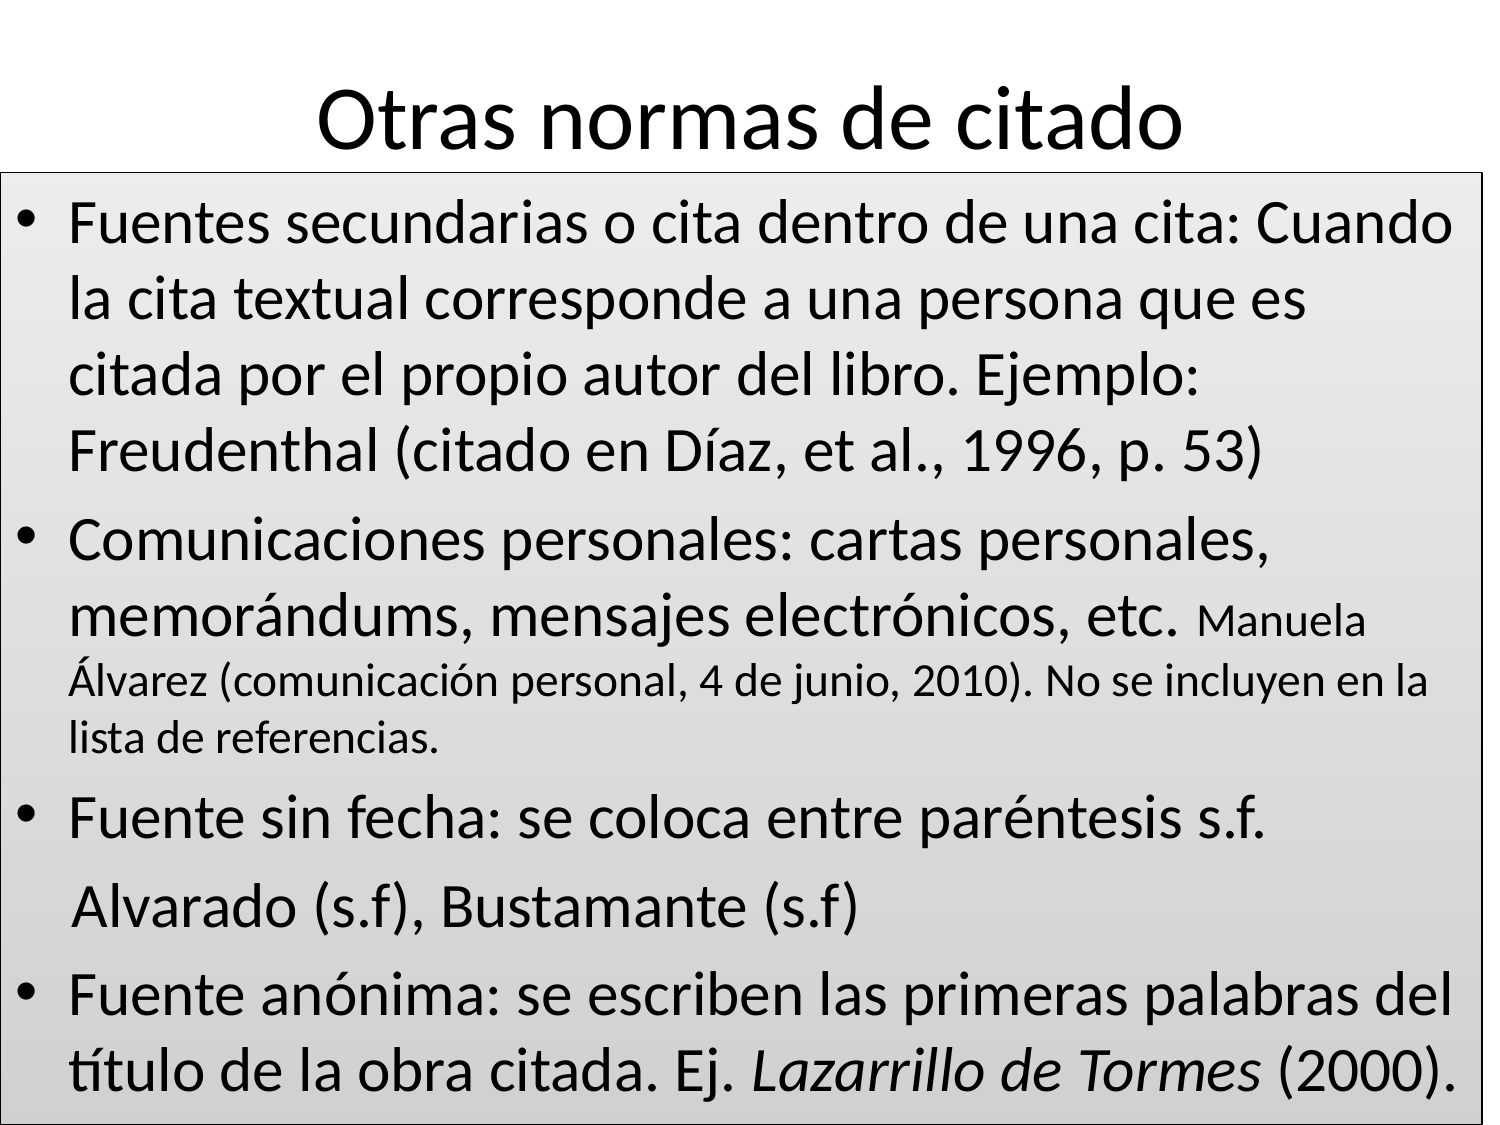

Otras normas de citado
Fuentes secundarias o cita dentro de una cita: Cuando la cita textual corresponde a una persona que es citada por el propio autor del libro. Ejemplo: Freudenthal (citado en Díaz, et al., 1996, p. 53)
Comunicaciones personales: cartas personales, memorándums, mensajes electrónicos, etc. Manuela Álvarez (comunicación personal, 4 de junio, 2010). No se incluyen en la lista de referencias.
Fuente sin fecha: se coloca entre paréntesis s.f.
 Alvarado (s.f), Bustamante (s.f)
Fuente anónima: se escriben las primeras palabras del título de la obra citada. Ej. Lazarrillo de Tormes (2000).